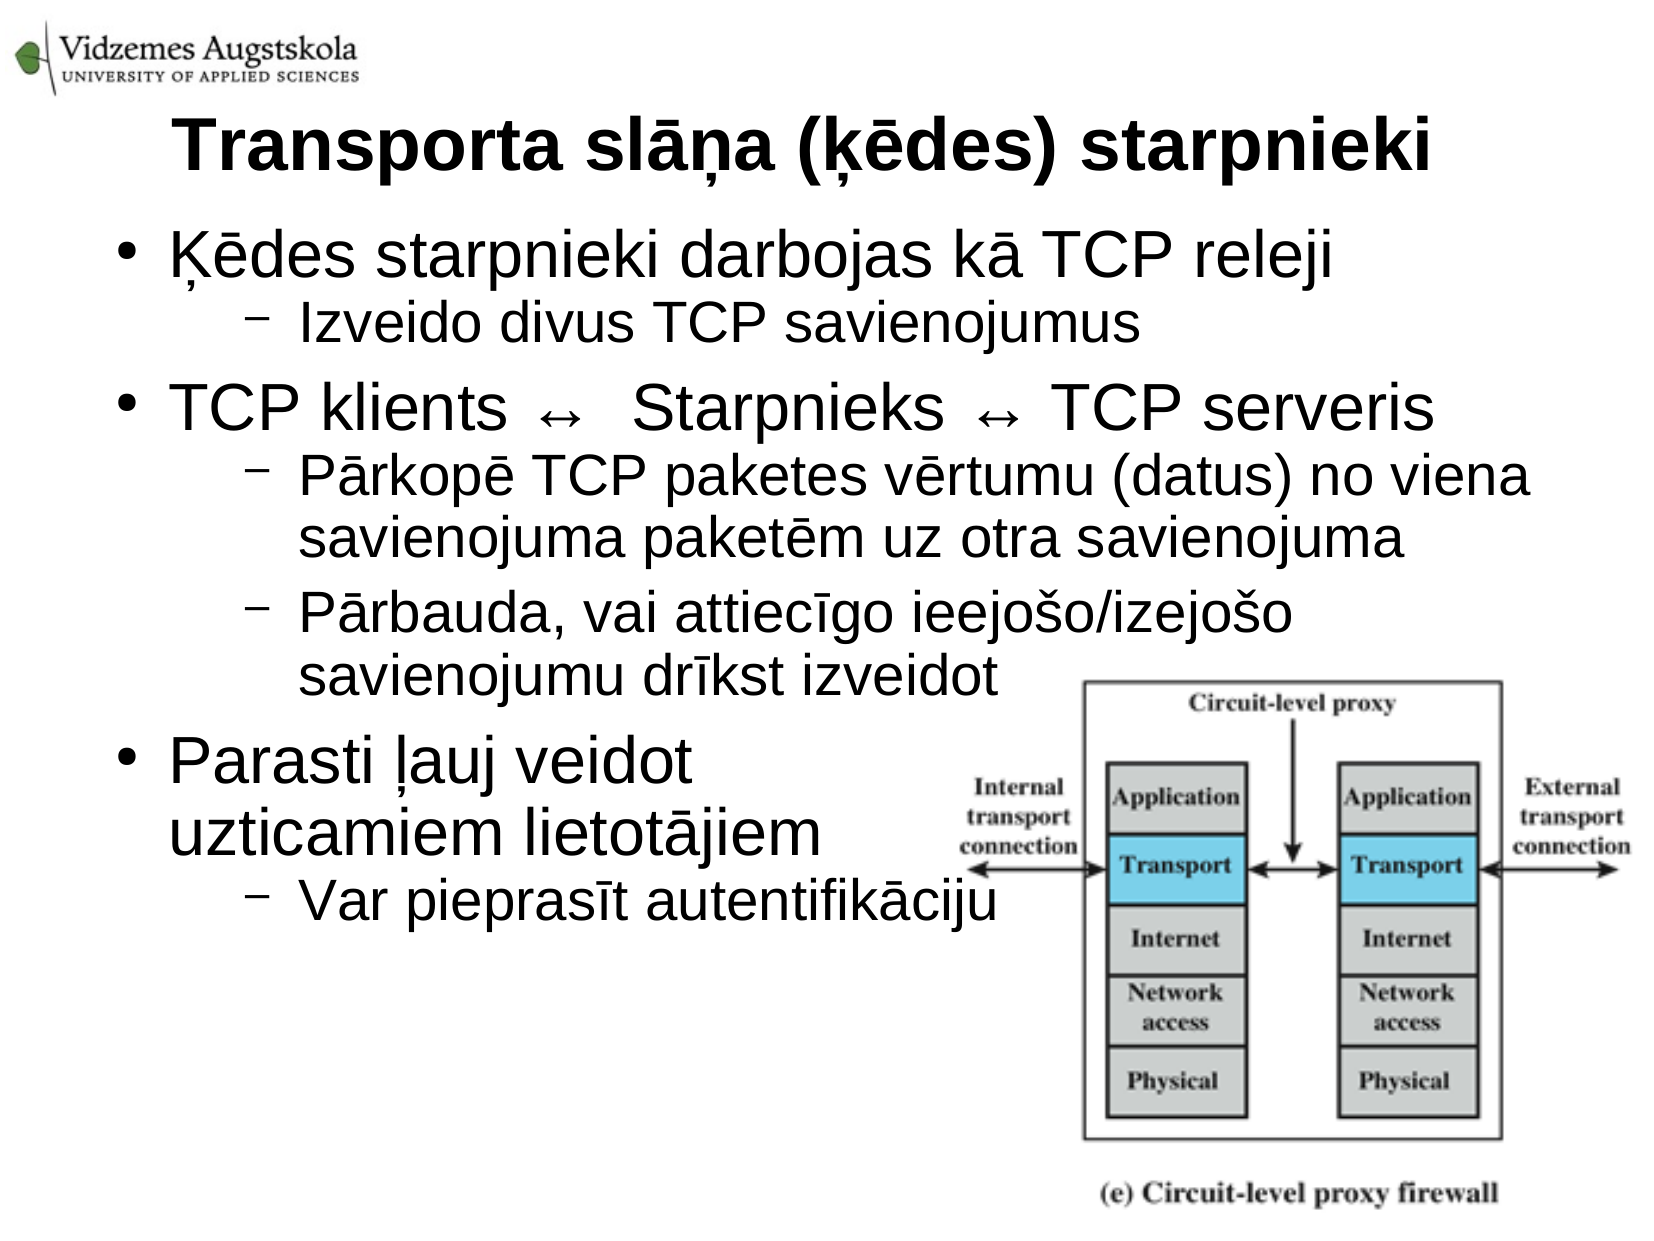

# Transporta slāņa (ķēdes) starpnieki
Ķēdes starpnieki darbojas kā TCP releji
Izveido divus TCP savienojumus
TCP klients ↔ Starpnieks ↔ TCP serveris
Pārkopē TCP paketes vērtumu (datus) no viena savienojuma paketēm uz otra savienojuma
Pārbauda, vai attiecīgo ieejošo/izejošo savienojumu drīkst izveidot
Parasti ļauj veidot
uzticamiem lietotājiem
Var pieprasīt autentifikāciju